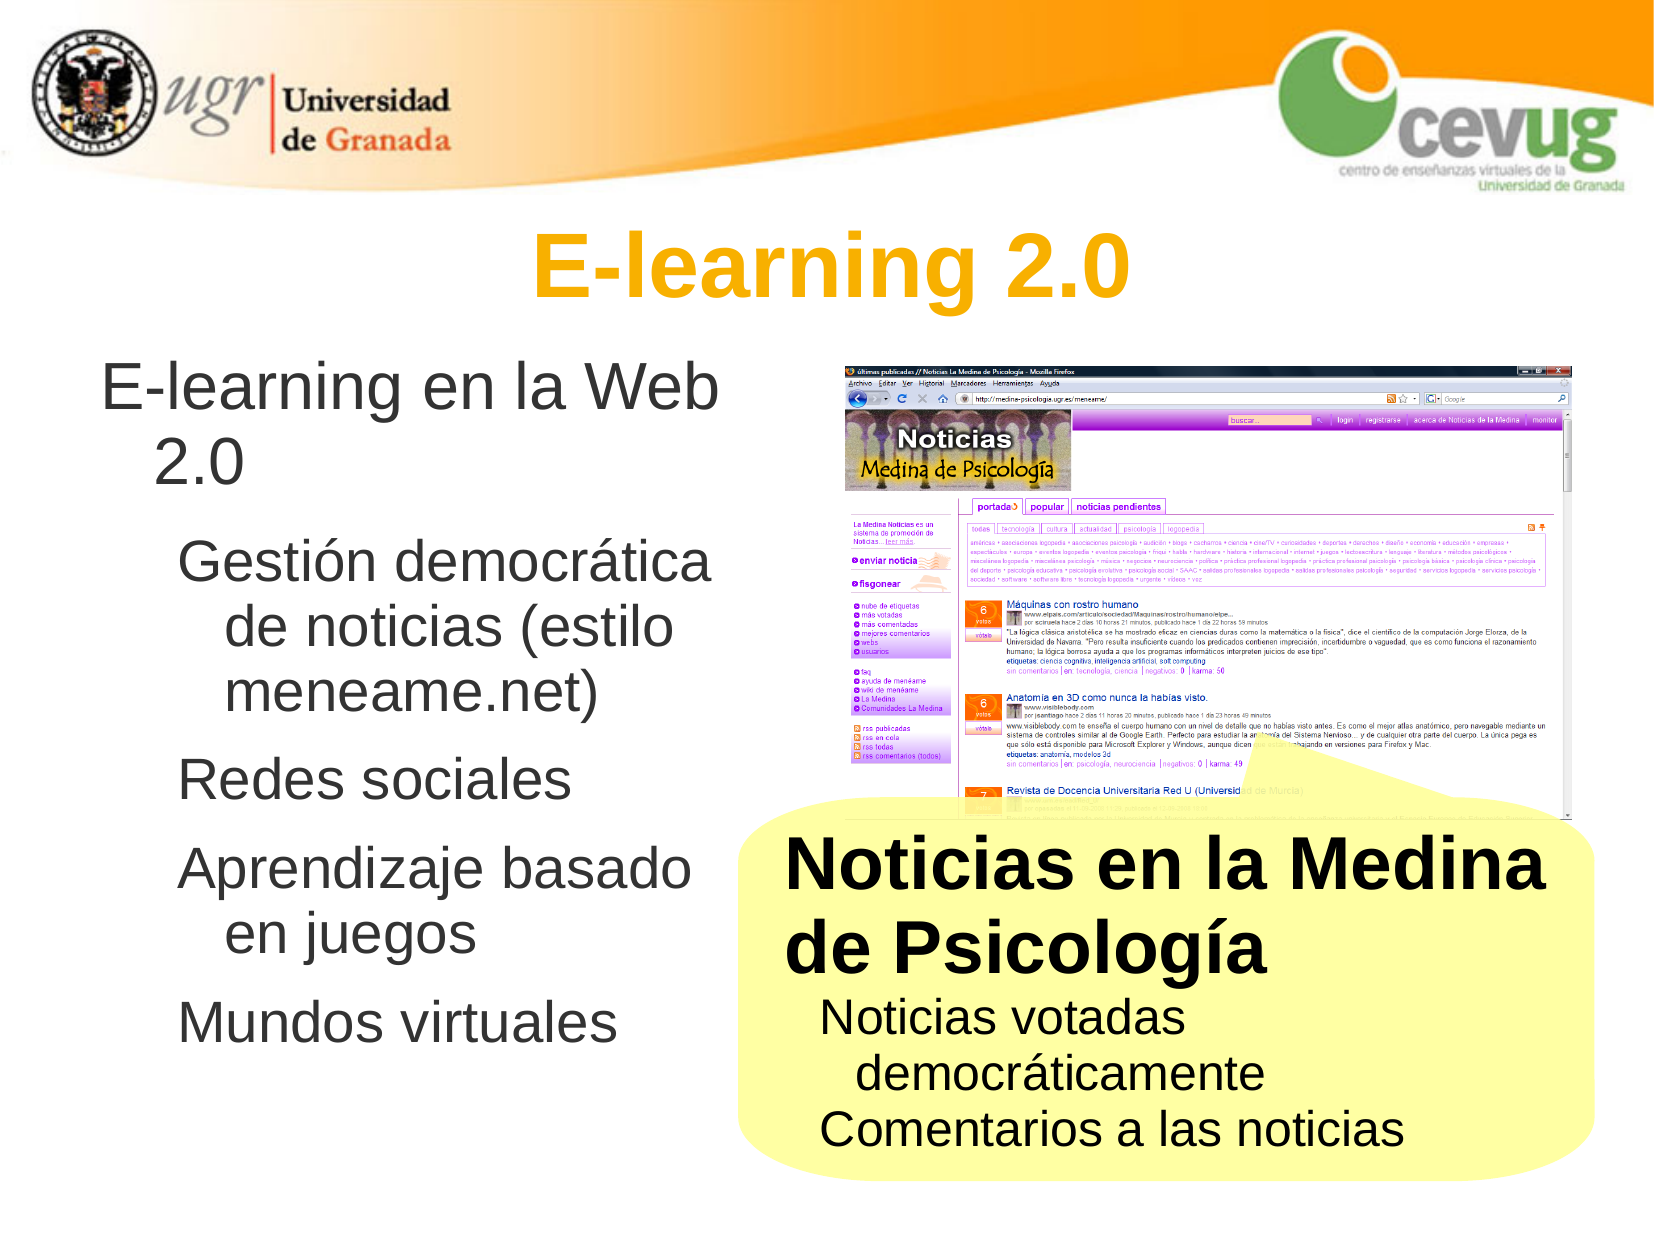

# E-learning 2.0
E-learning en la Web 2.0
Gestión democrática de noticias (estilo meneame.net)
Redes sociales
Aprendizaje basado en juegos
Mundos virtuales
Noticias en la Medina de Psicología
Noticias votadas democráticamente
Comentarios a las noticias